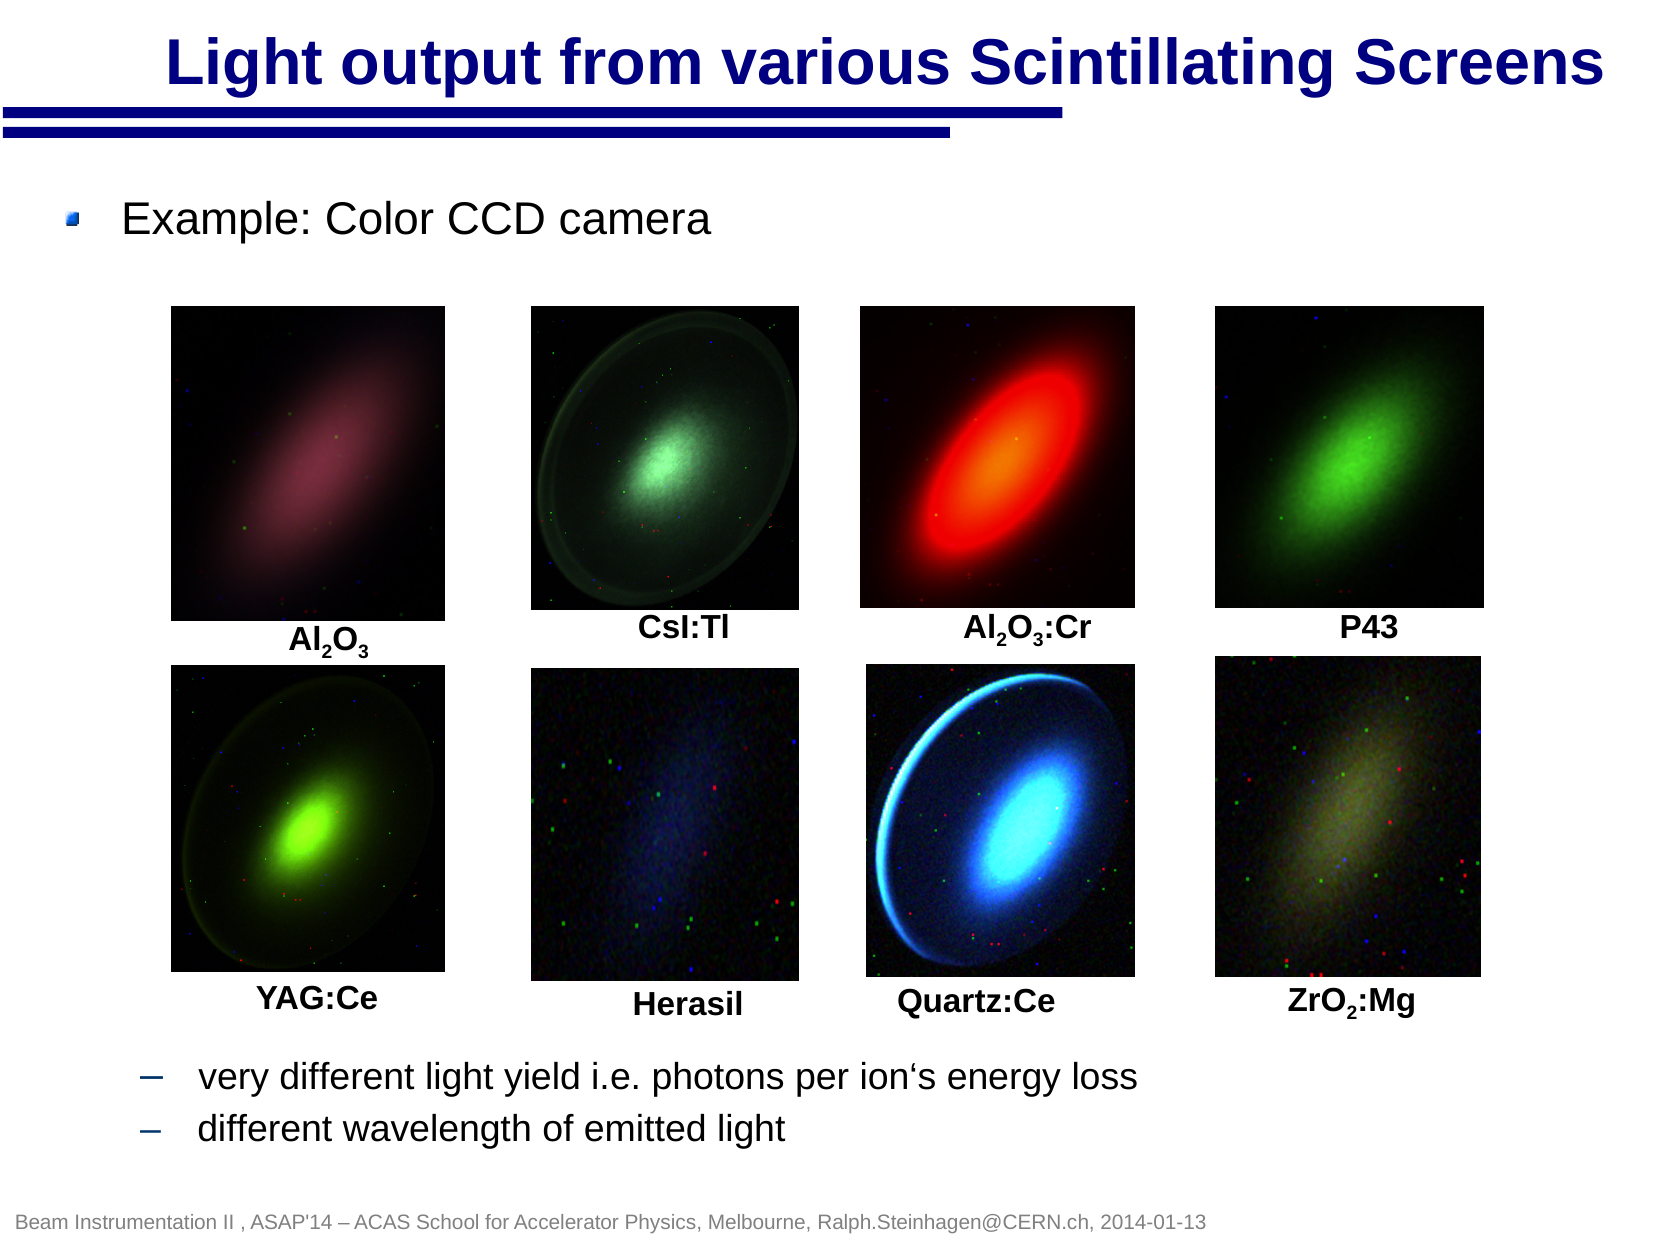

# Light output from various Scintillating Screens
Example: Color CCD camera
 very different light yield i.e. photons per ion‘s energy loss
 different wavelength of emitted light
CsI:Tl
Al2O3:Cr
P43
Al2O3
 Quartz:Ce
YAG:Ce
ZrO2:Mg
 Herasil